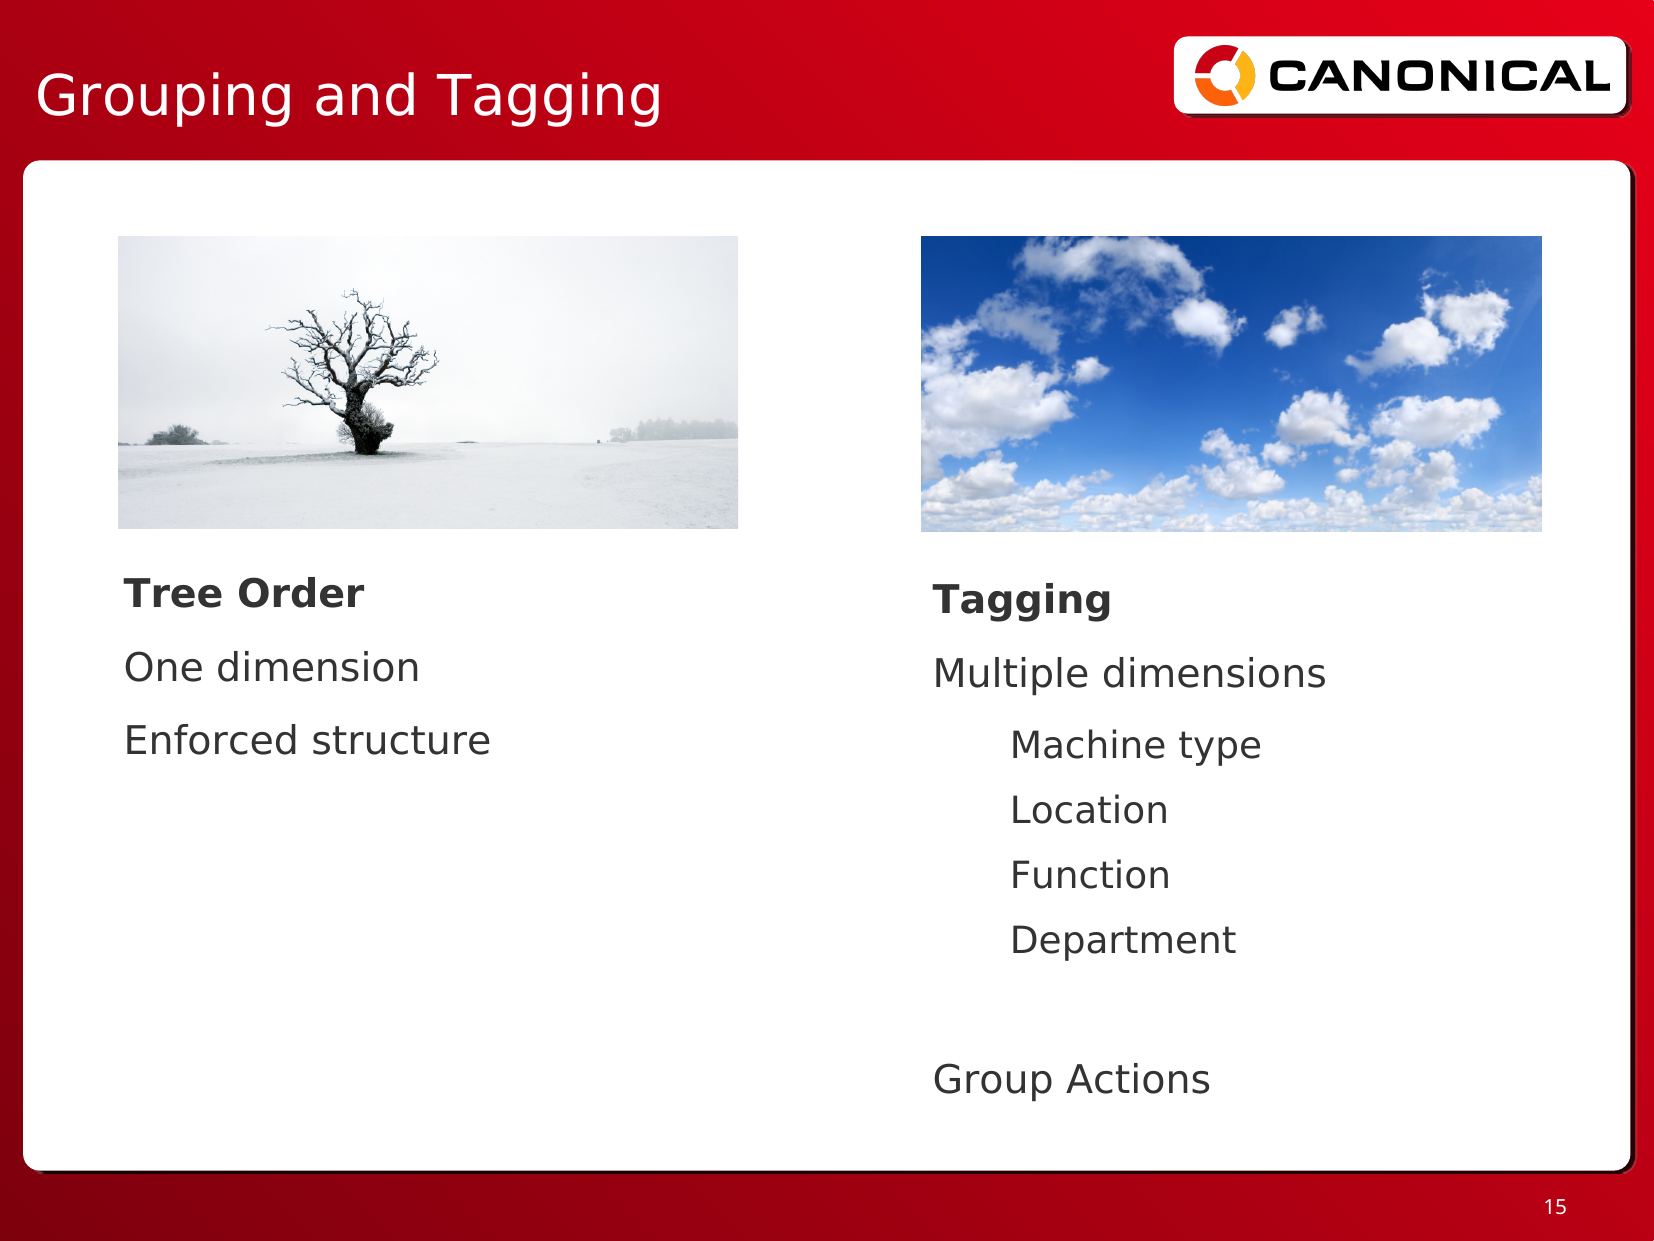

# Grouping and Tagging
Tree Order
One dimension
Enforced structure
Tagging
Multiple dimensions
Machine type
Location
Function
Department
Group Actions